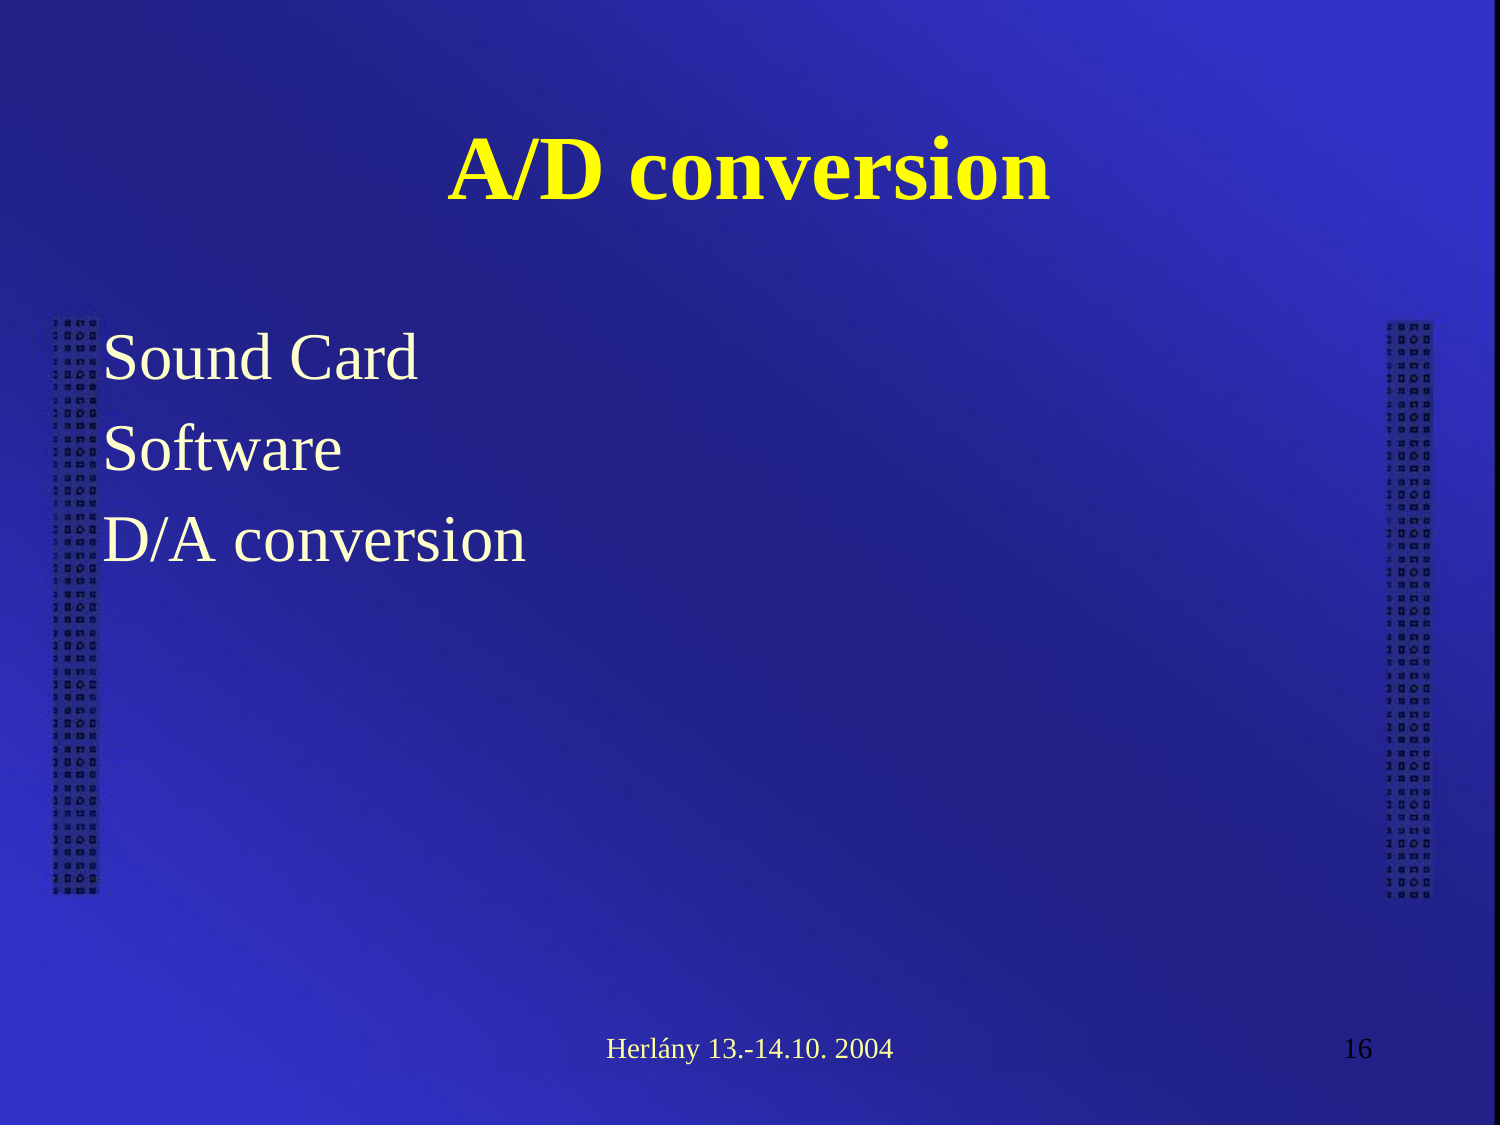

# A/D conversion
Sound Card
Software
D/A conversion
Herlány 13.-14.10. 2004